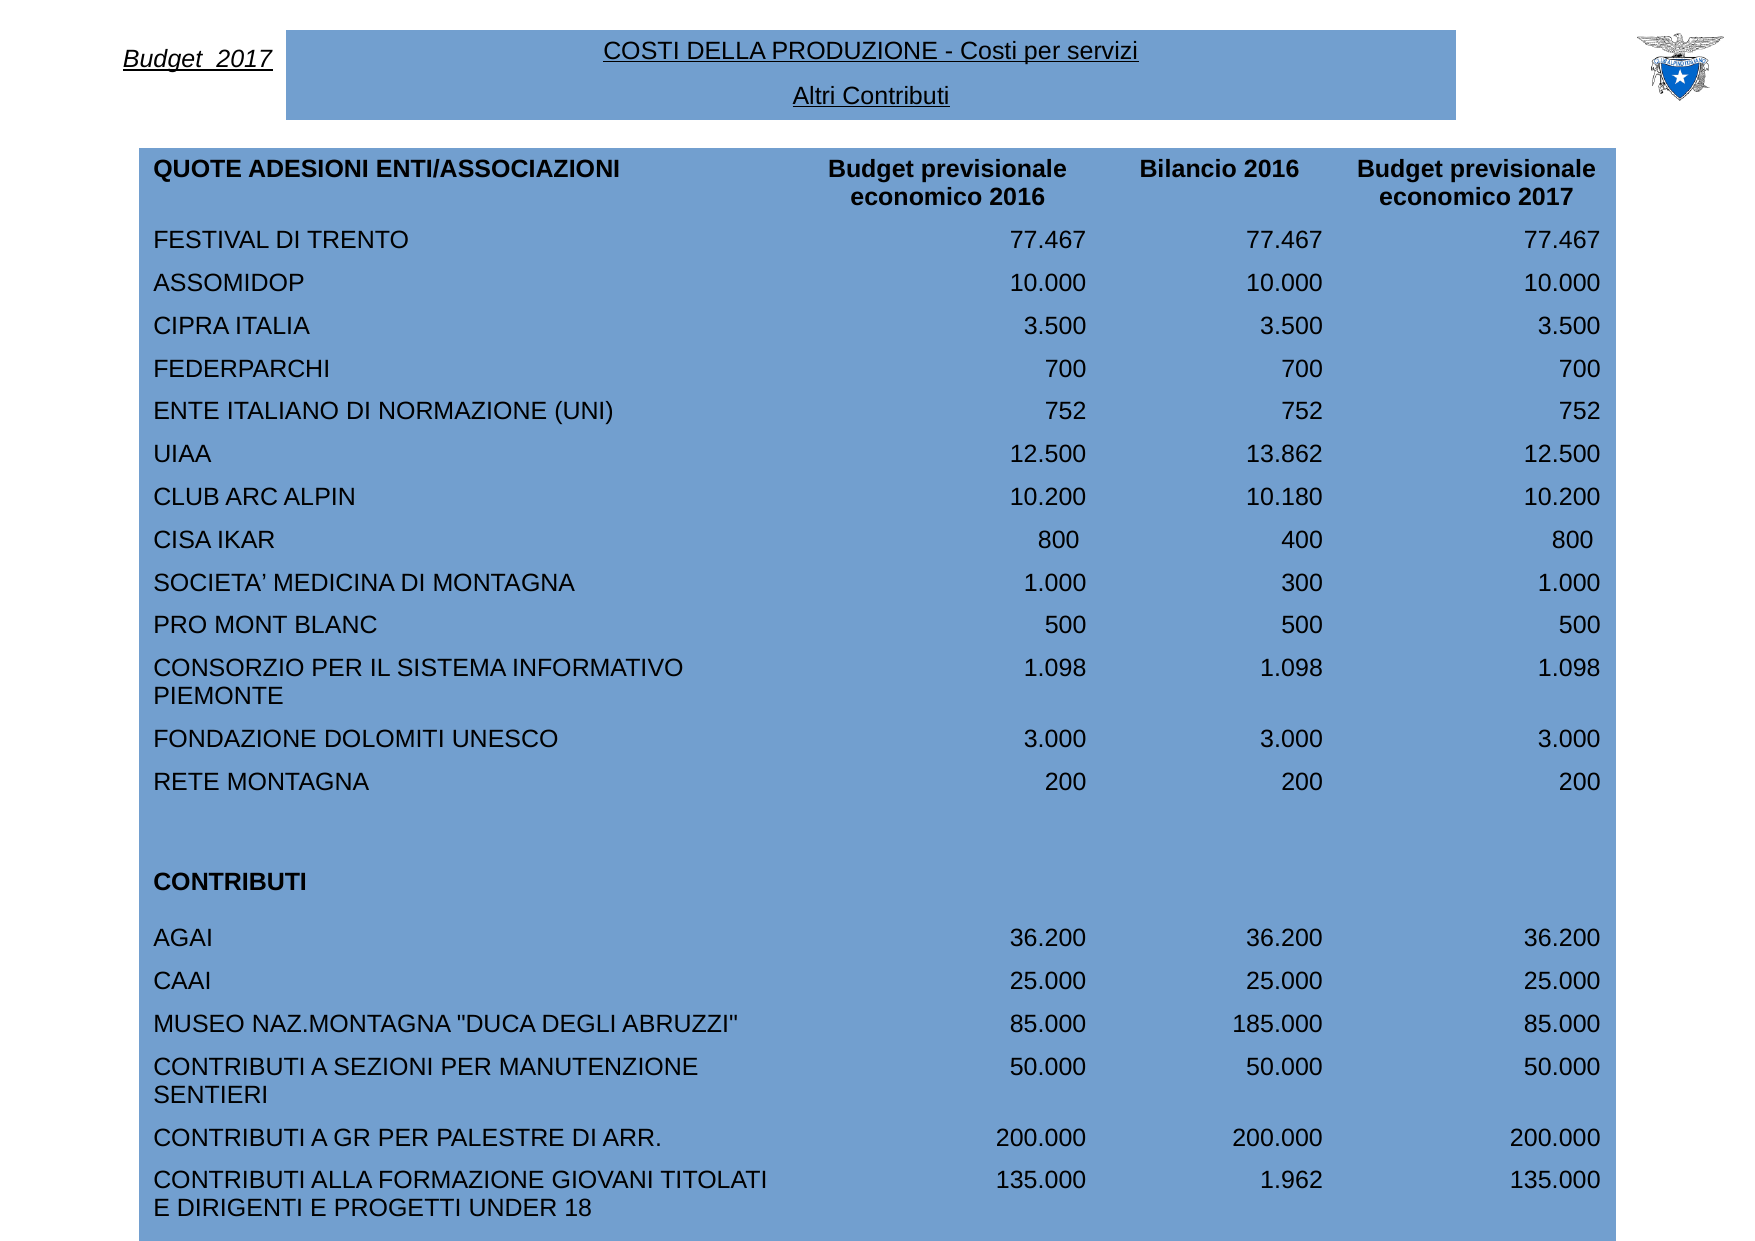

| COSTI DELLA PRODUZIONE - Costi per servizi |
| --- |
| Altri Contributi |
Budget 2017
| QUOTE ADESIONI ENTI/ASSOCIAZIONI | Budget previsionale economico 2016 | Bilancio 2016 | Budget previsionale economico 2017 |
| --- | --- | --- | --- |
| FESTIVAL DI TRENTO | 77.467 | 77.467 | 77.467 |
| ASSOMIDOP | 10.000 | 10.000 | 10.000 |
| CIPRA ITALIA | 3.500 | 3.500 | 3.500 |
| FEDERPARCHI | 700 | 700 | 700 |
| ENTE ITALIANO DI NORMAZIONE (UNI) | 752 | 752 | 752 |
| UIAA | 12.500 | 13.862 | 12.500 |
| CLUB ARC ALPIN | 10.200 | 10.180 | 10.200 |
| CISA IKAR | 800 | 400 | 800 |
| SOCIETA’ MEDICINA DI MONTAGNA | 1.000 | 300 | 1.000 |
| PRO MONT BLANC | 500 | 500 | 500 |
| CONSORZIO PER IL SISTEMA INFORMATIVO PIEMONTE | 1.098 | 1.098 | 1.098 |
| FONDAZIONE DOLOMITI UNESCO | 3.000 | 3.000 | 3.000 |
| RETE MONTAGNA | 200 | 200 | 200 |
| | | | |
| CONTRIBUTI | | | |
| AGAI | 36.200 | 36.200 | 36.200 |
| CAAI | 25.000 | 25.000 | 25.000 |
| MUSEO NAZ.MONTAGNA "DUCA DEGLI ABRUZZI" | 85.000 | 185.000 | 85.000 |
| CONTRIBUTI A SEZIONI PER MANUTENZIONE SENTIERI | 50.000 | 50.000 | 50.000 |
| CONTRIBUTI A GR PER PALESTRE DI ARR. | 200.000 | 200.000 | 200.000 |
| CONTRIBUTI ALLA FORMAZIONE GIOVANI TITOLATI E DIRIGENTI E PROGETTI UNDER 18 | 135.000 | 1.962 | 135.000 |
| CONTRIBUTI A SEZIONI E ALTRI ENTI/ASSOCIAZIONI | 105.500 | 135.526 | 105.000 |
| GRUPPI REGIONALI (Compresi finanziamenti OTTO) | 510.500 | 505.856 | 540.600 |